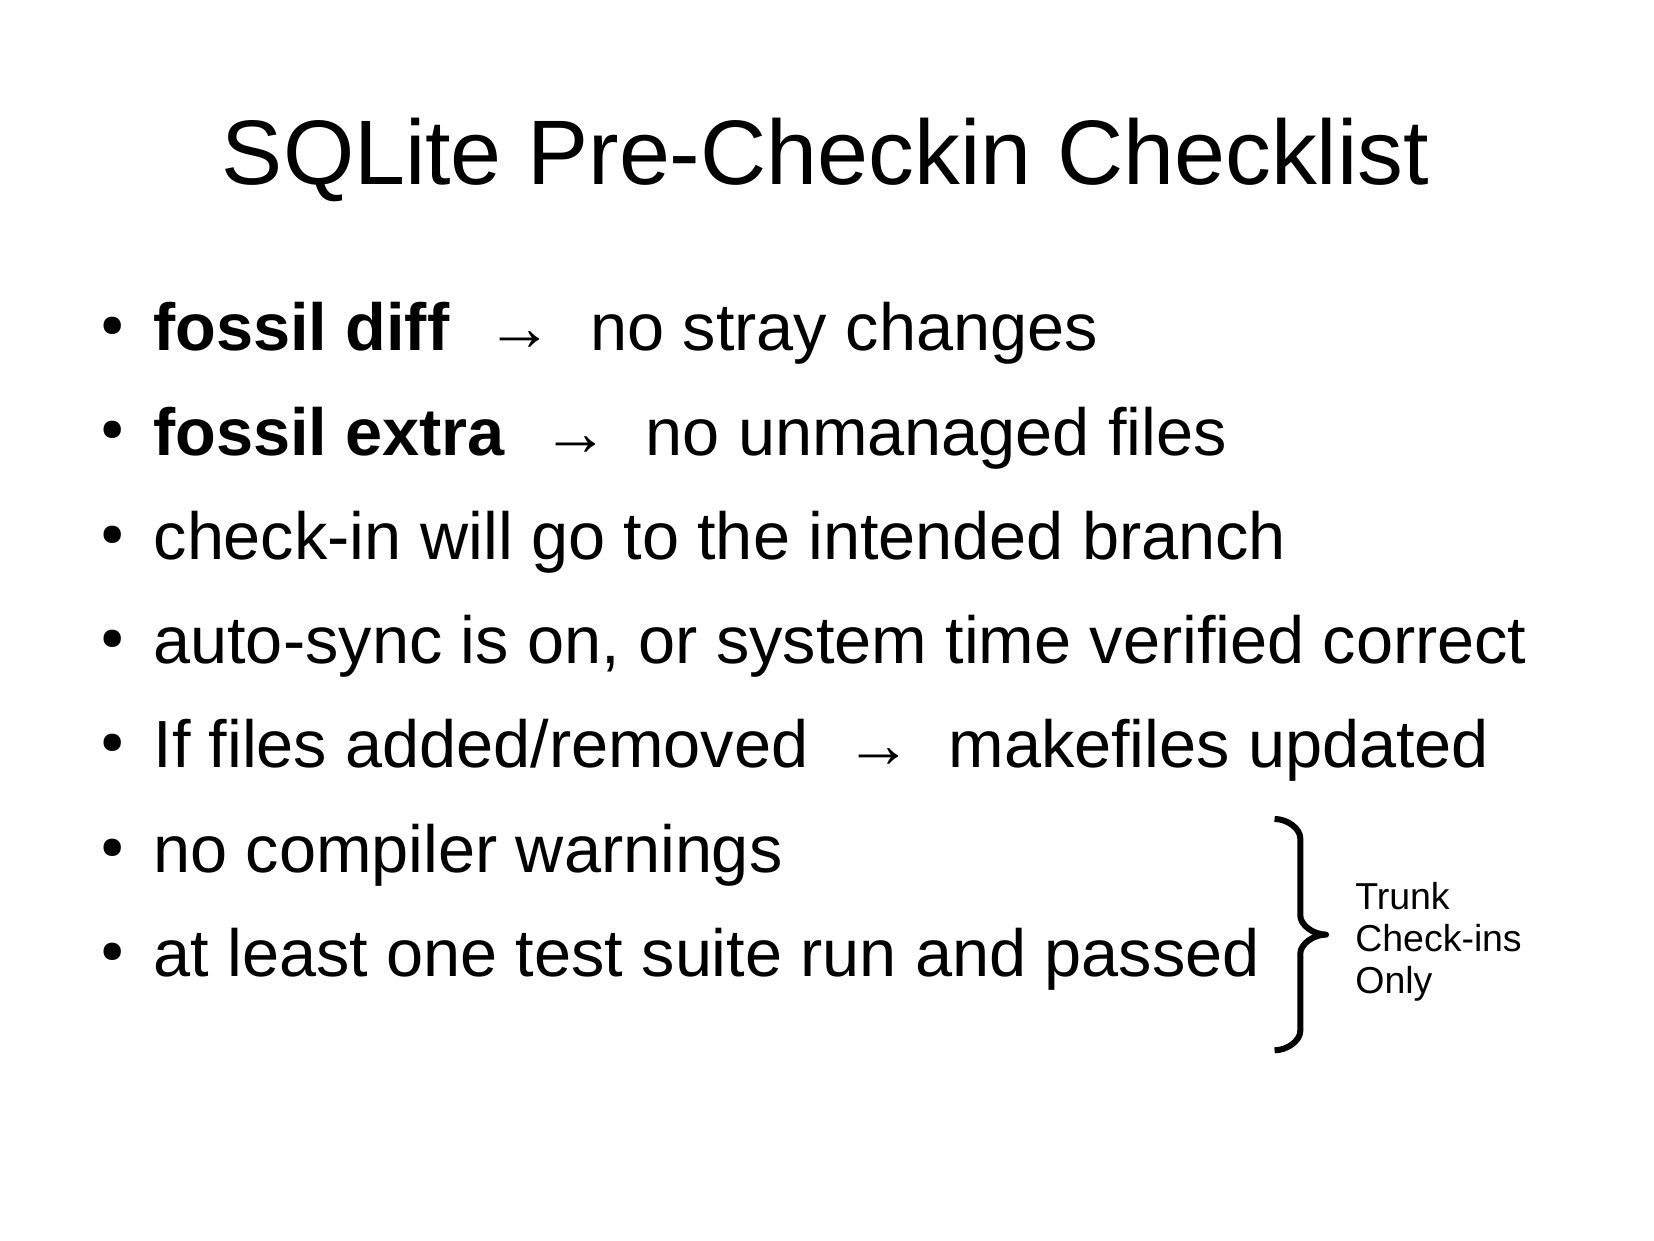

# SQLite Pre-Checkin Checklist
fossil diff → no stray changes
fossil extra → no unmanaged files
check-in will go to the intended branch
auto-sync is on, or system time verified correct
If files added/removed → makefiles updated
no compiler warnings
at least one test suite run and passed
Trunk
Check-ins
Only